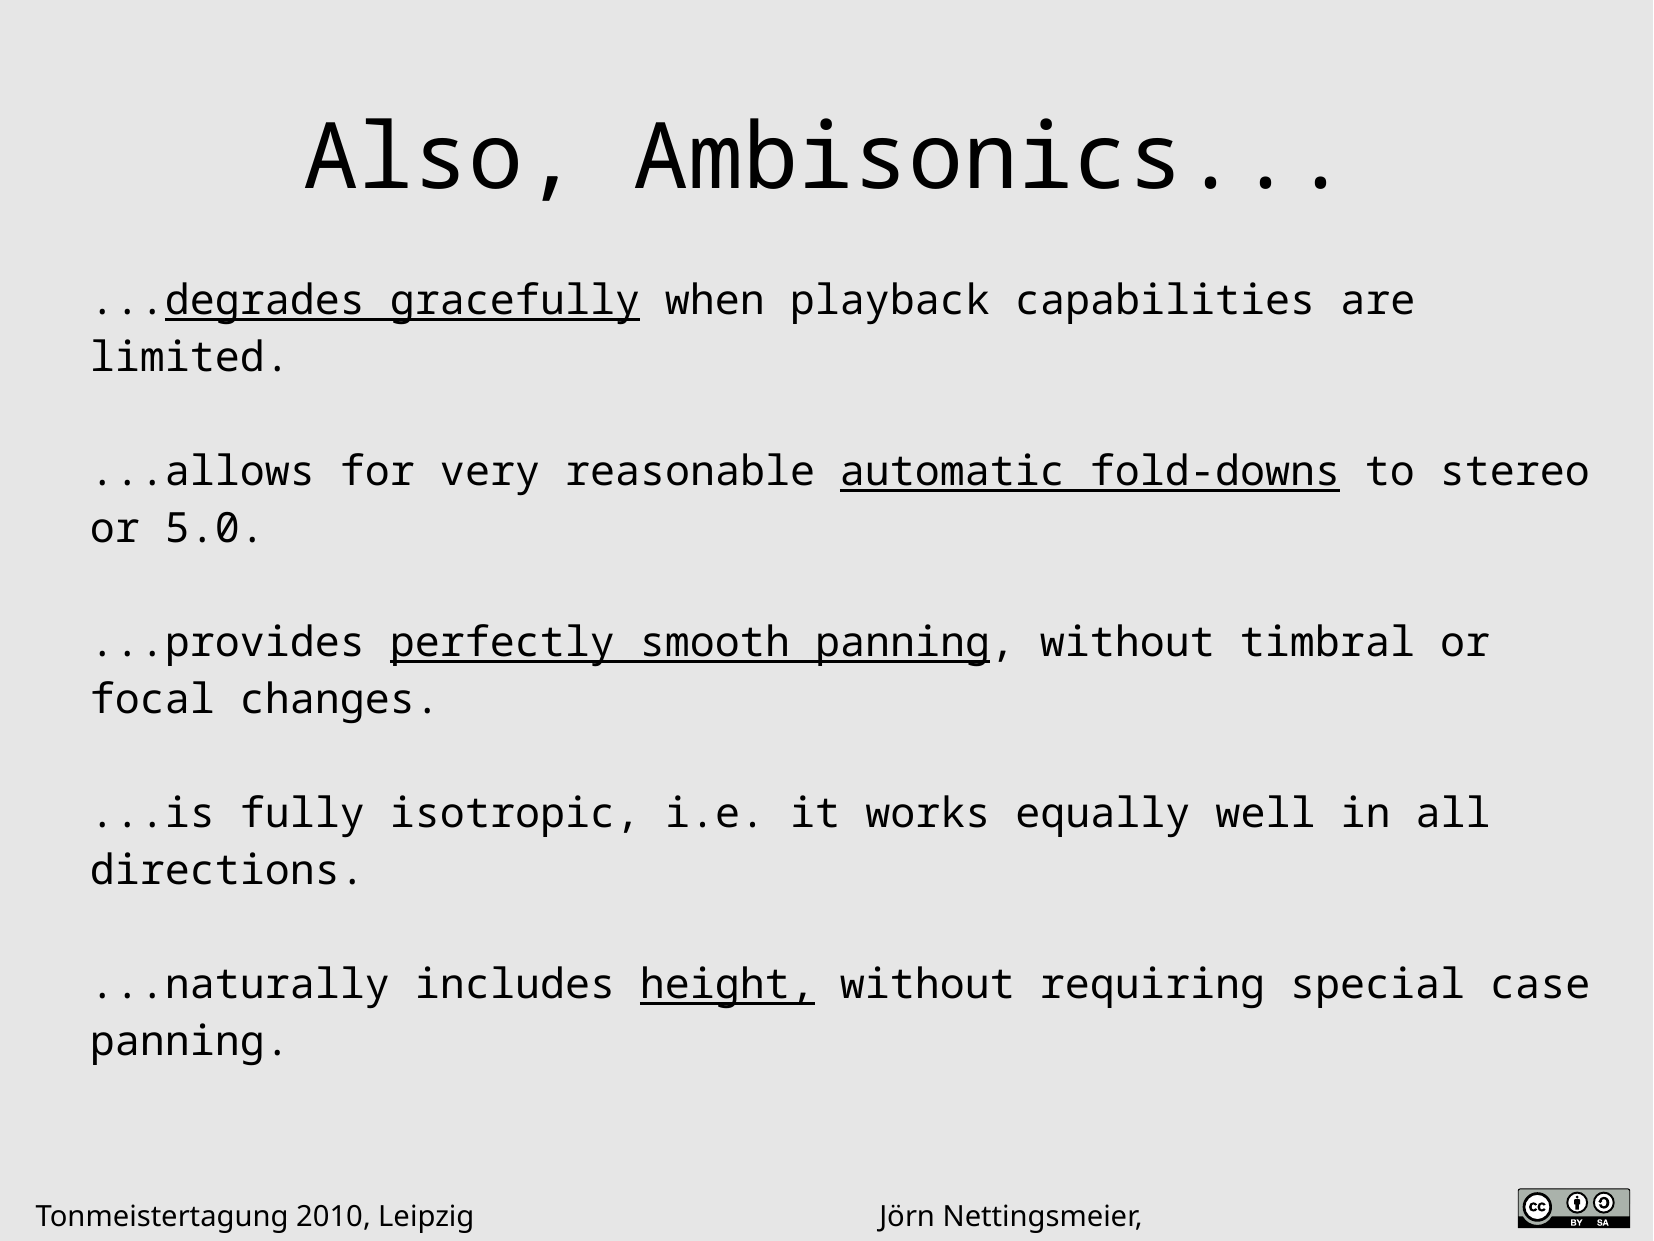

# Also, Ambisonics...
...degrades gracefully when playback capabilities are limited.
...allows for very reasonable automatic fold-downs to stereo or 5.0.
...provides perfectly smooth panning, without timbral or focal changes.
...is fully isotropic, i.e. it works equally well in all directions.
...naturally includes height, without requiring special case panning.